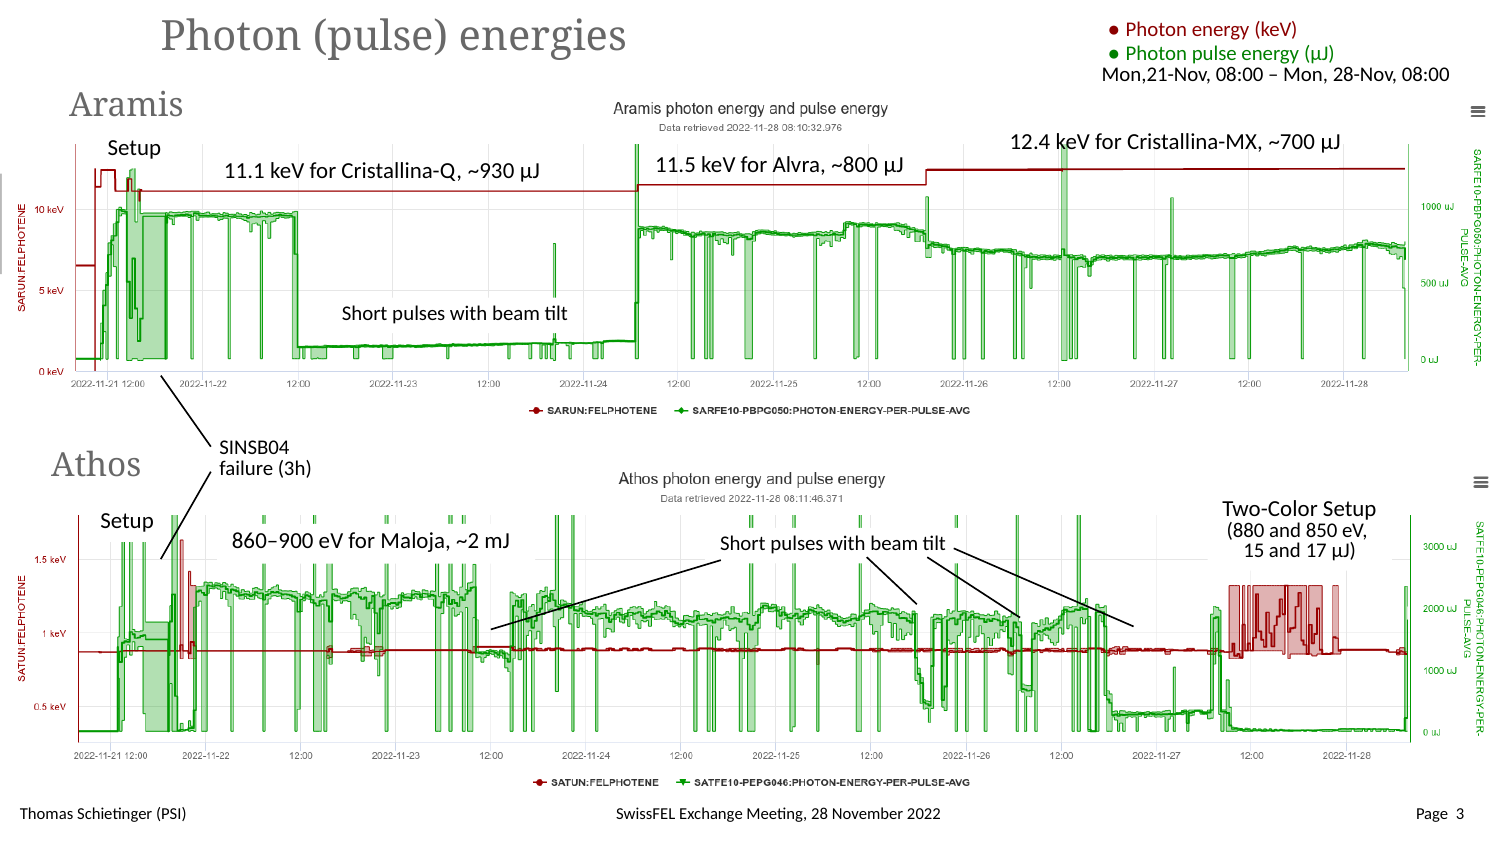

# Photon (pulse) energies
 ● Photon energy (keV)
 ● Photon pulse energy (µJ)
Mon,21-Nov, 08:00 – Mon, 28-Nov, 08:00
Aramis
12.4 keV for Cristallina-MX, ~700 µJ
Setup
11.5 keV for Alvra, ~800 µJ
11.1 keV for Cristallina-Q, ~930 µJ
Short pulses with beam tilt
SINSB04
failure (3h)
Athos
Two-Color Setup
(880 and 850 eV,
15 and 17 µJ)
Setup
860–900 eV for Maloja, ~2 mJ
Short pulses with beam tilt